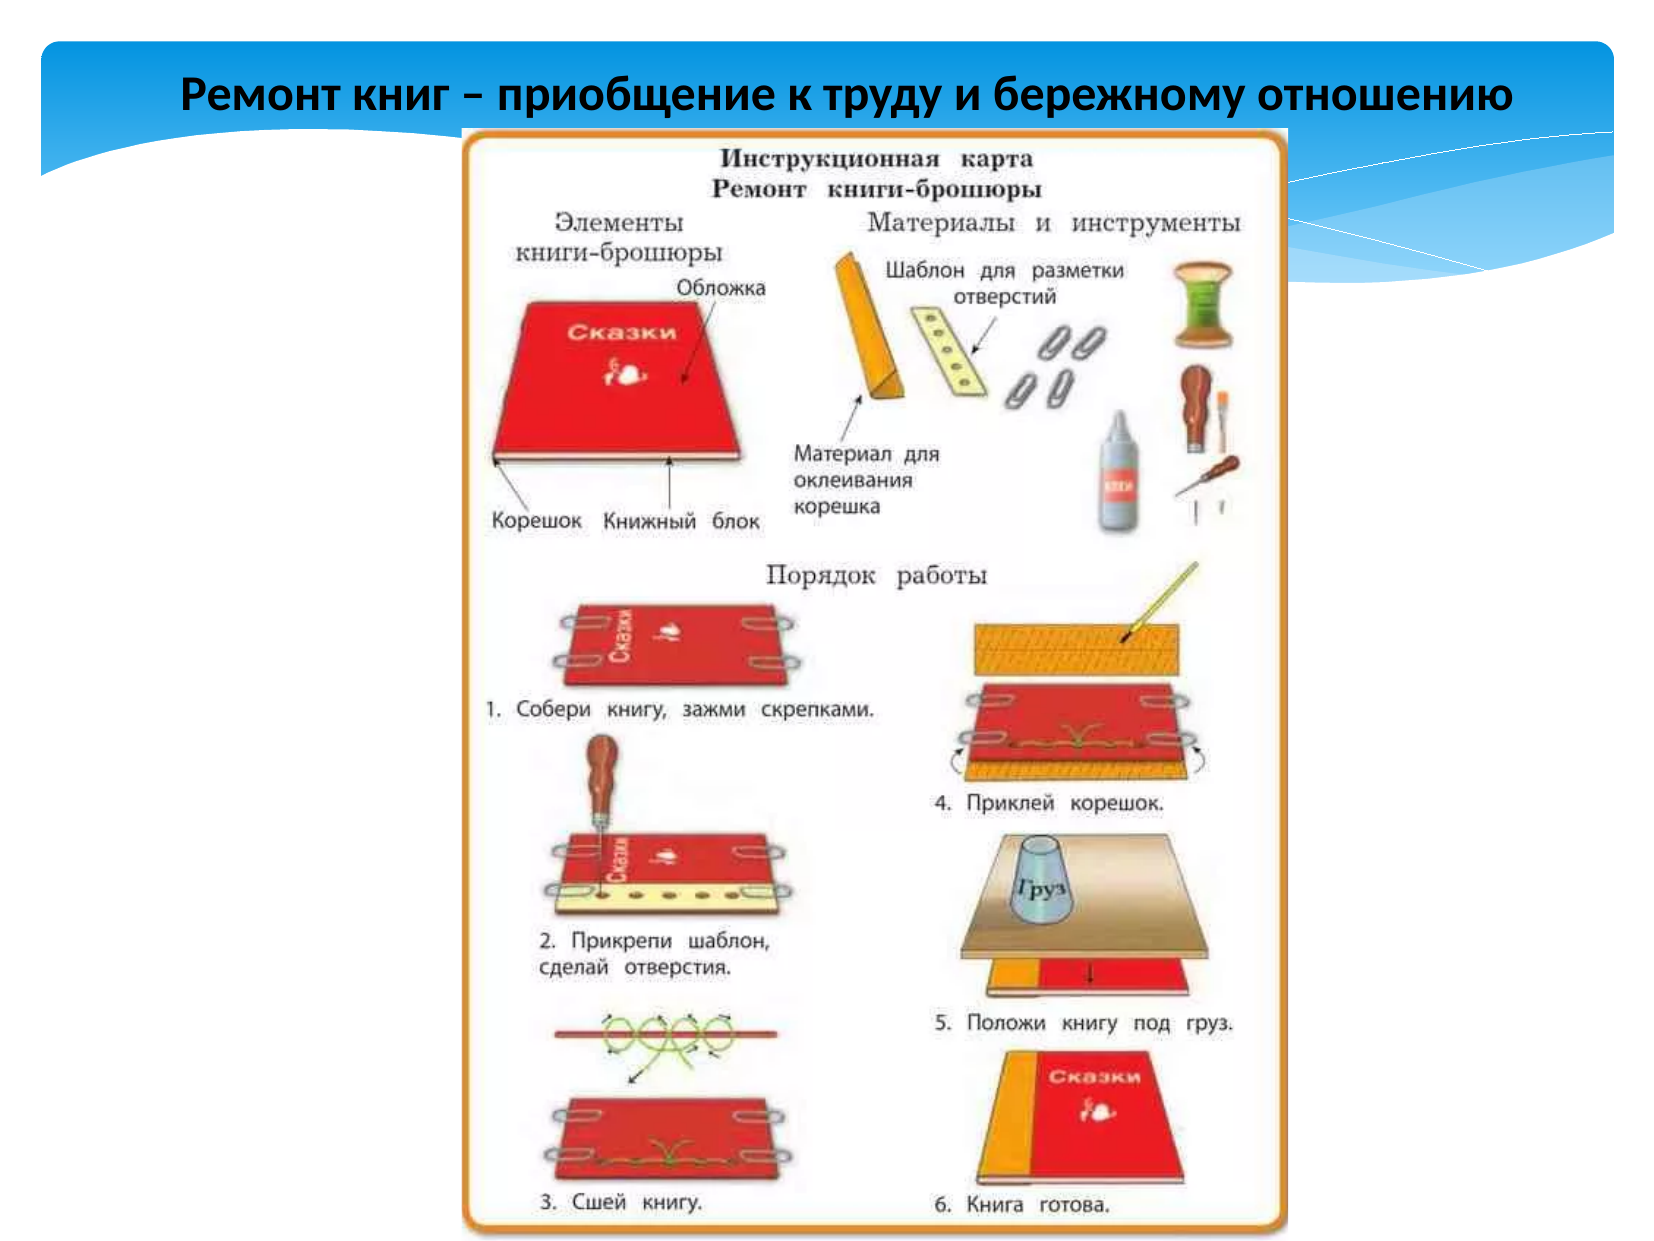

Ремонт книг – приобщение к труду и бережному отношению